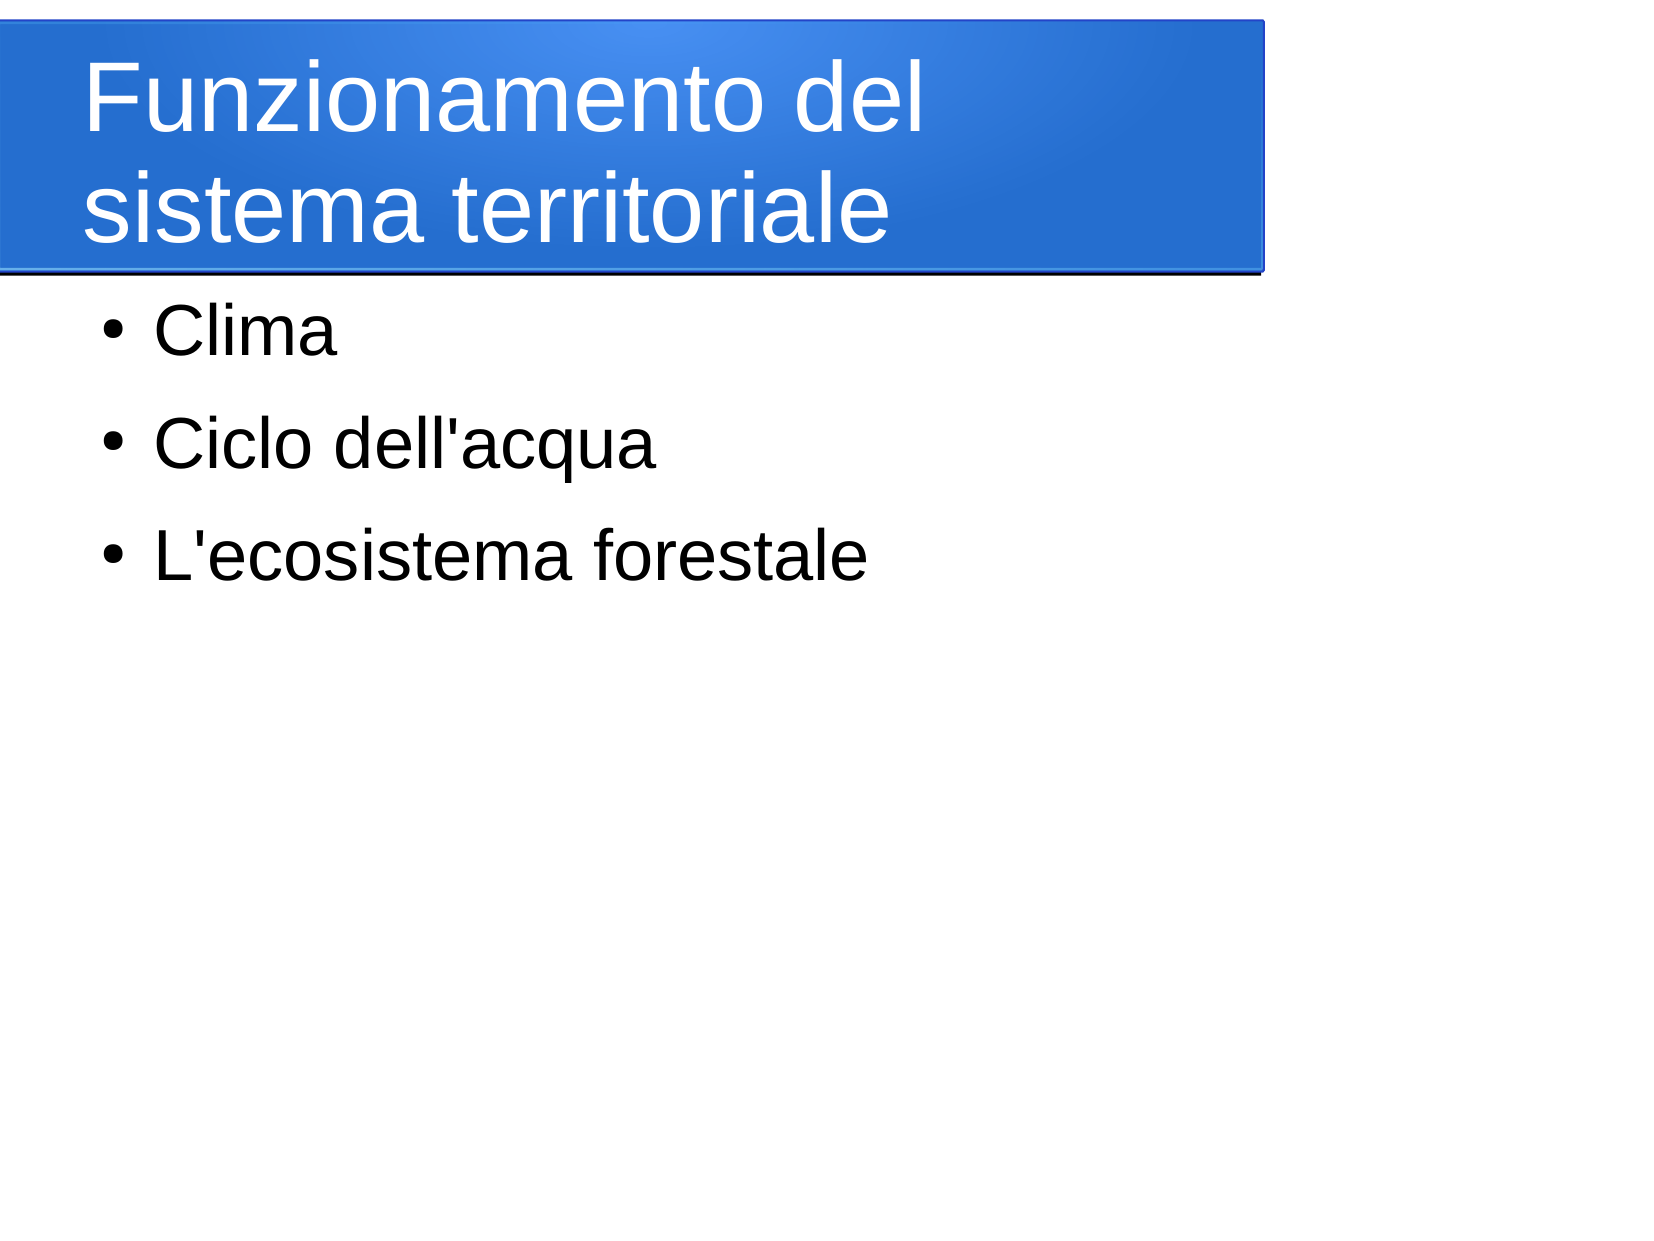

# Funzionamento del sistema territoriale
Clima
Ciclo dell'acqua
L'ecosistema forestale